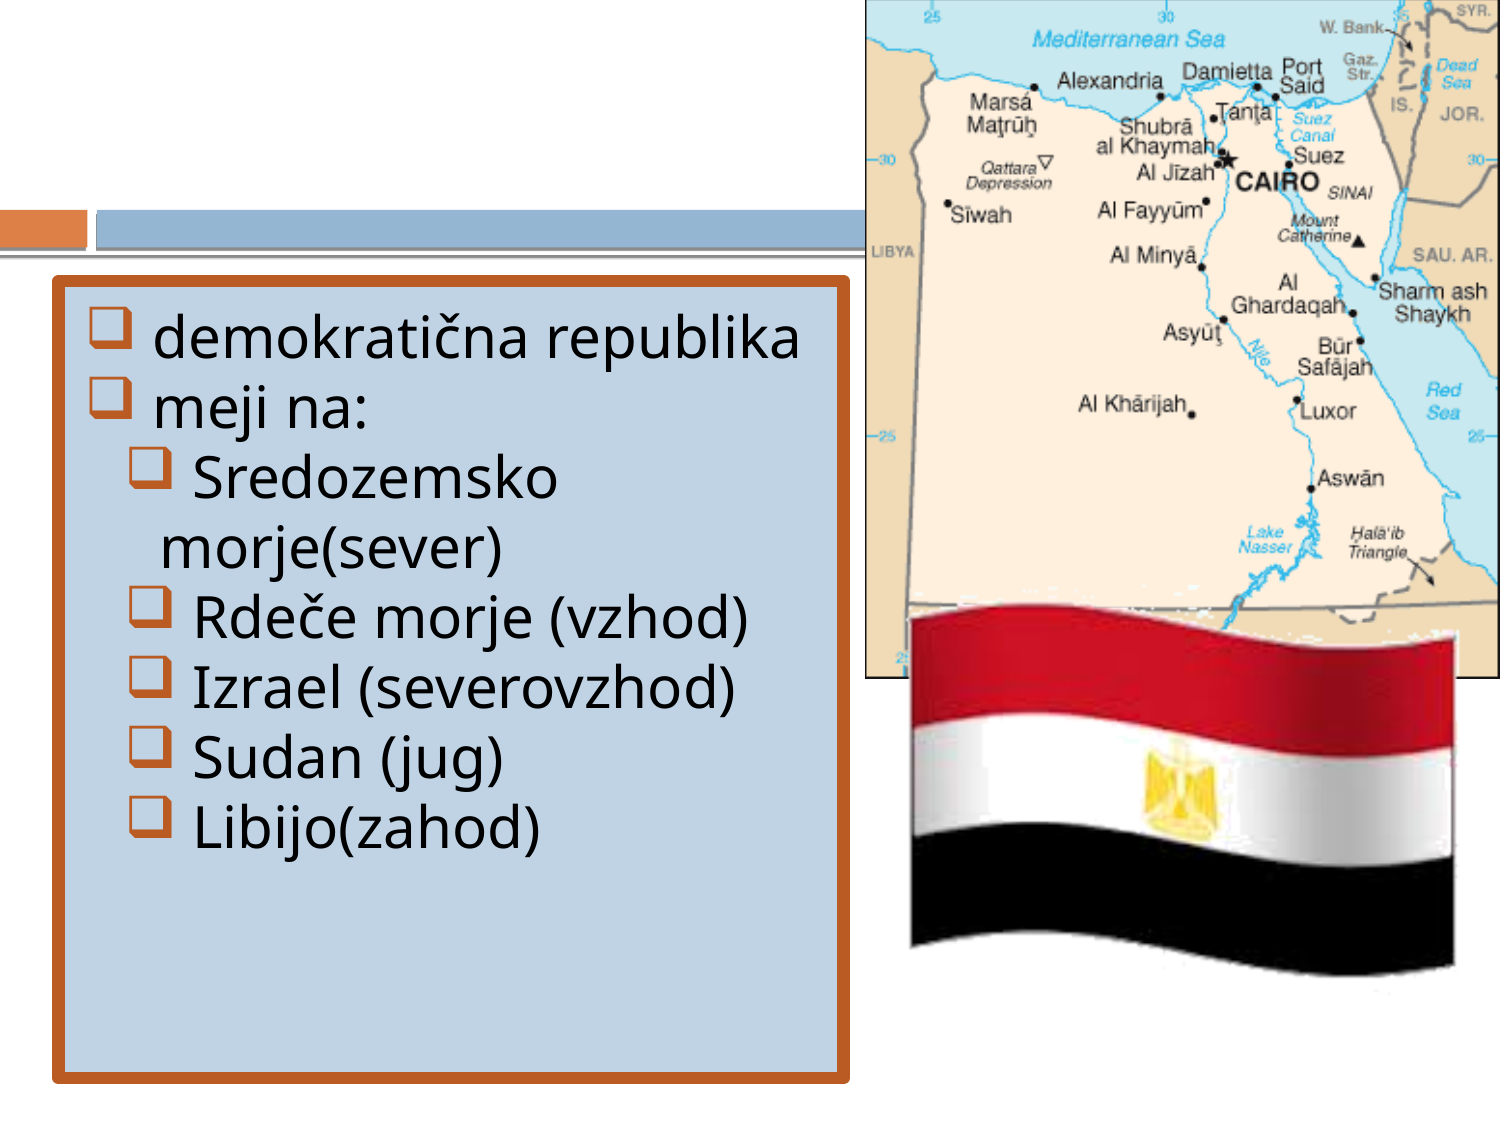

demokratična republika
 meji na:
 Sredozemsko morje(sever)
 Rdeče morje (vzhod)
 Izrael (severovzhod)
 Sudan (jug)
 Libijo(zahod)